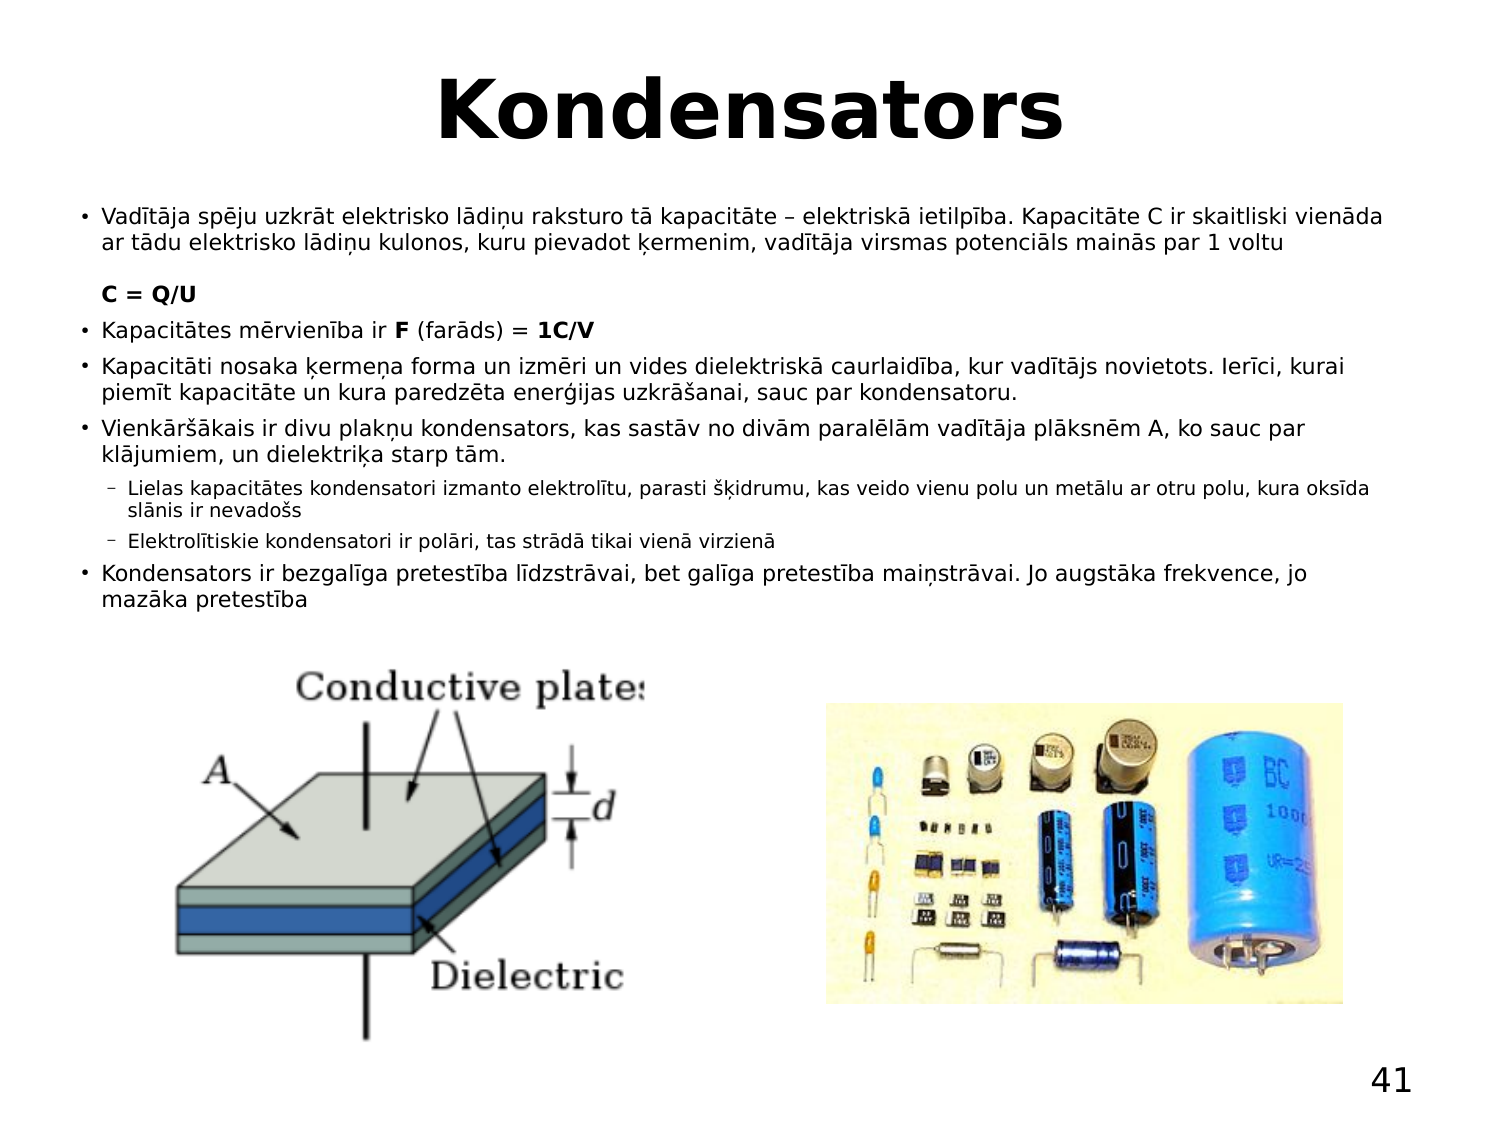

# Kondensators
Vadītāja spēju uzkrāt elektrisko lādiņu raksturo tā kapacitāte – elektriskā ietilpība. Kapacitāte C ir skaitliski vienāda ar tādu elektrisko lādiņu kulonos, kuru pievadot ķermenim, vadītāja virsmas potenciāls mainās par 1 voltu
C = Q/U
Kapacitātes mērvienība ir F (farāds) = 1C/V
Kapacitāti nosaka ķermeņa forma un izmēri un vides dielektriskā caurlaidība, kur vadītājs novietots. Ierīci, kurai piemīt kapacitāte un kura paredzēta enerģijas uzkrāšanai, sauc par kondensatoru.
Vienkāršākais ir divu plakņu kondensators, kas sastāv no divām paralēlām vadītāja plāksnēm A, ko sauc par klājumiem, un dielektriķa starp tām.
Lielas kapacitātes kondensatori izmanto elektrolītu, parasti šķidrumu, kas veido vienu polu un metālu ar otru polu, kura oksīda slānis ir nevadošs
Elektrolītiskie kondensatori ir polāri, tas strādā tikai vienā virzienā
Kondensators ir bezgalīga pretestība līdzstrāvai, bet galīga pretestība maiņstrāvai. Jo augstāka frekvence, jo mazāka pretestība